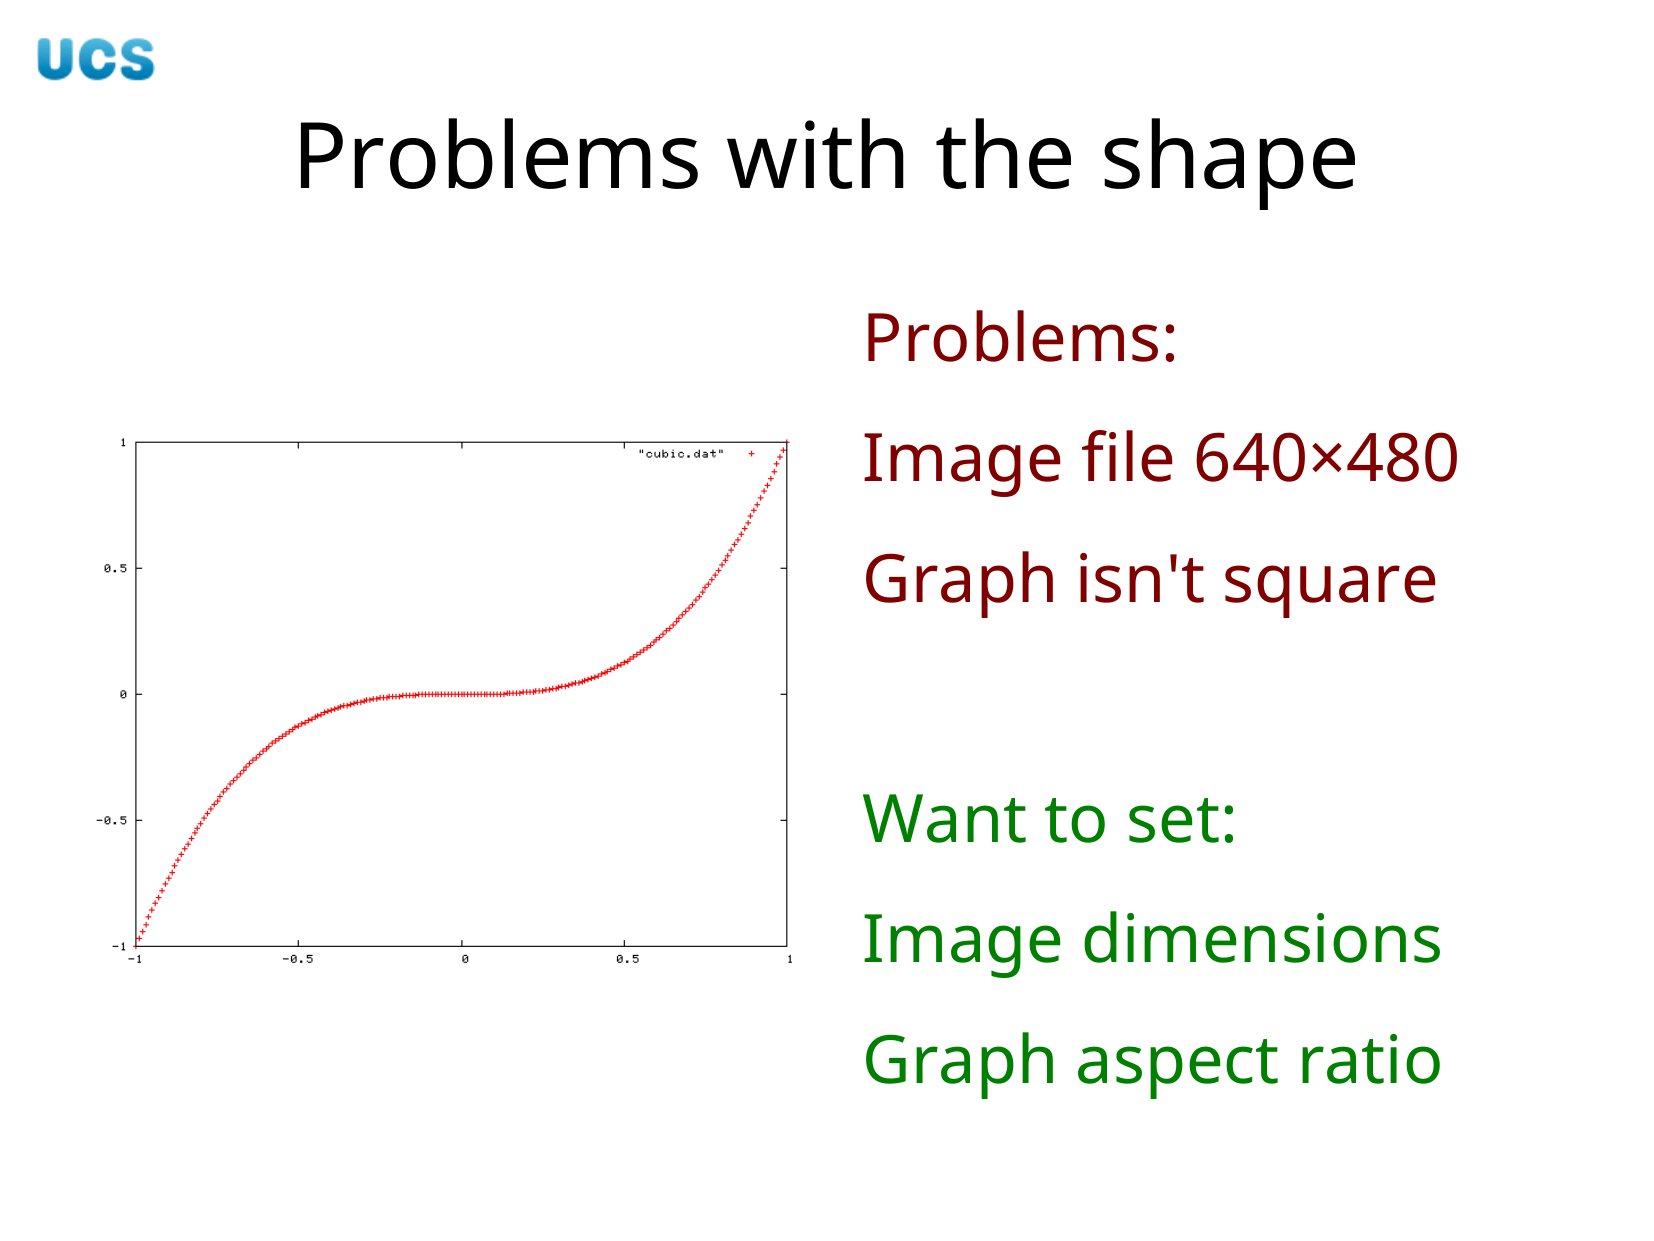

# Problems with the shape
Problems:
Image file 640×480
Graph isn't square
Want to set:
Image dimensions
Graph aspect ratio